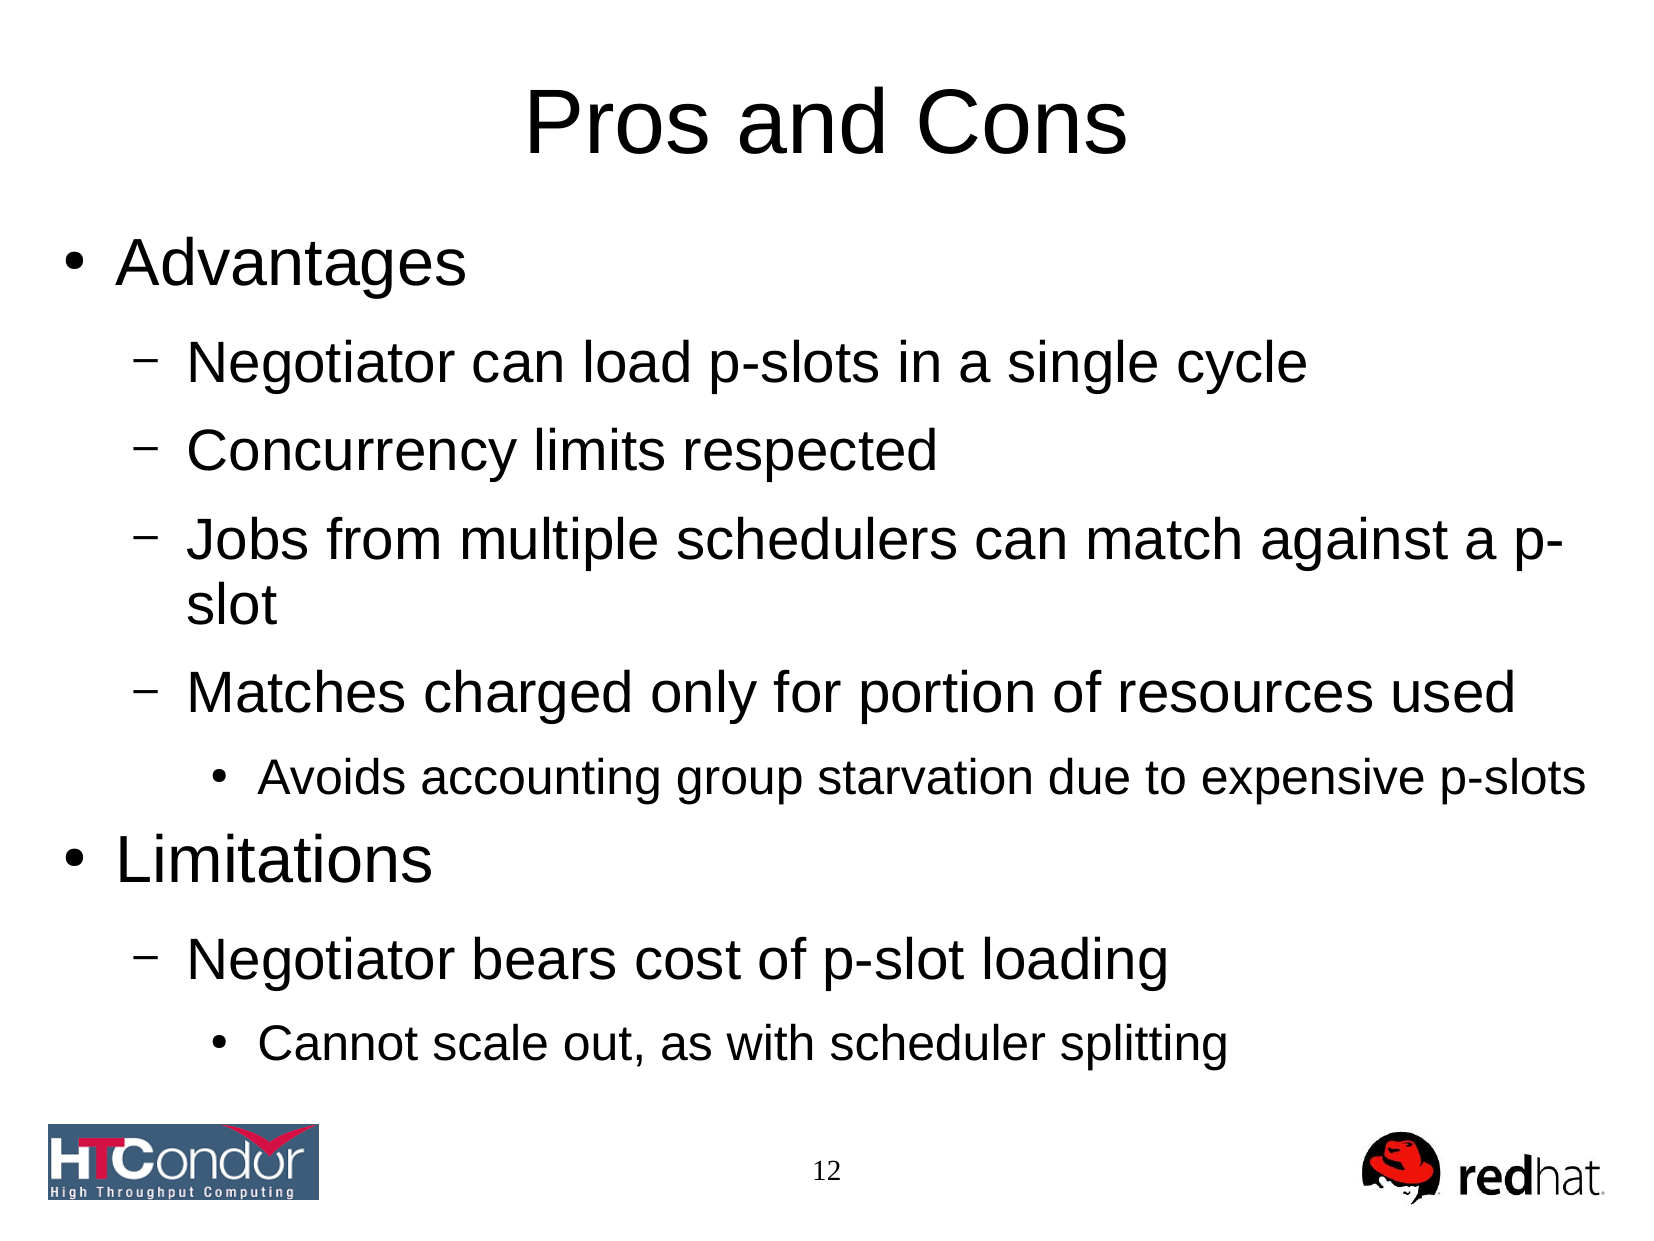

# Pros and Cons
Advantages
Negotiator can load p-slots in a single cycle
Concurrency limits respected
Jobs from multiple schedulers can match against a p-slot
Matches charged only for portion of resources used
Avoids accounting group starvation due to expensive p-slots
Limitations
Negotiator bears cost of p-slot loading
Cannot scale out, as with scheduler splitting
12